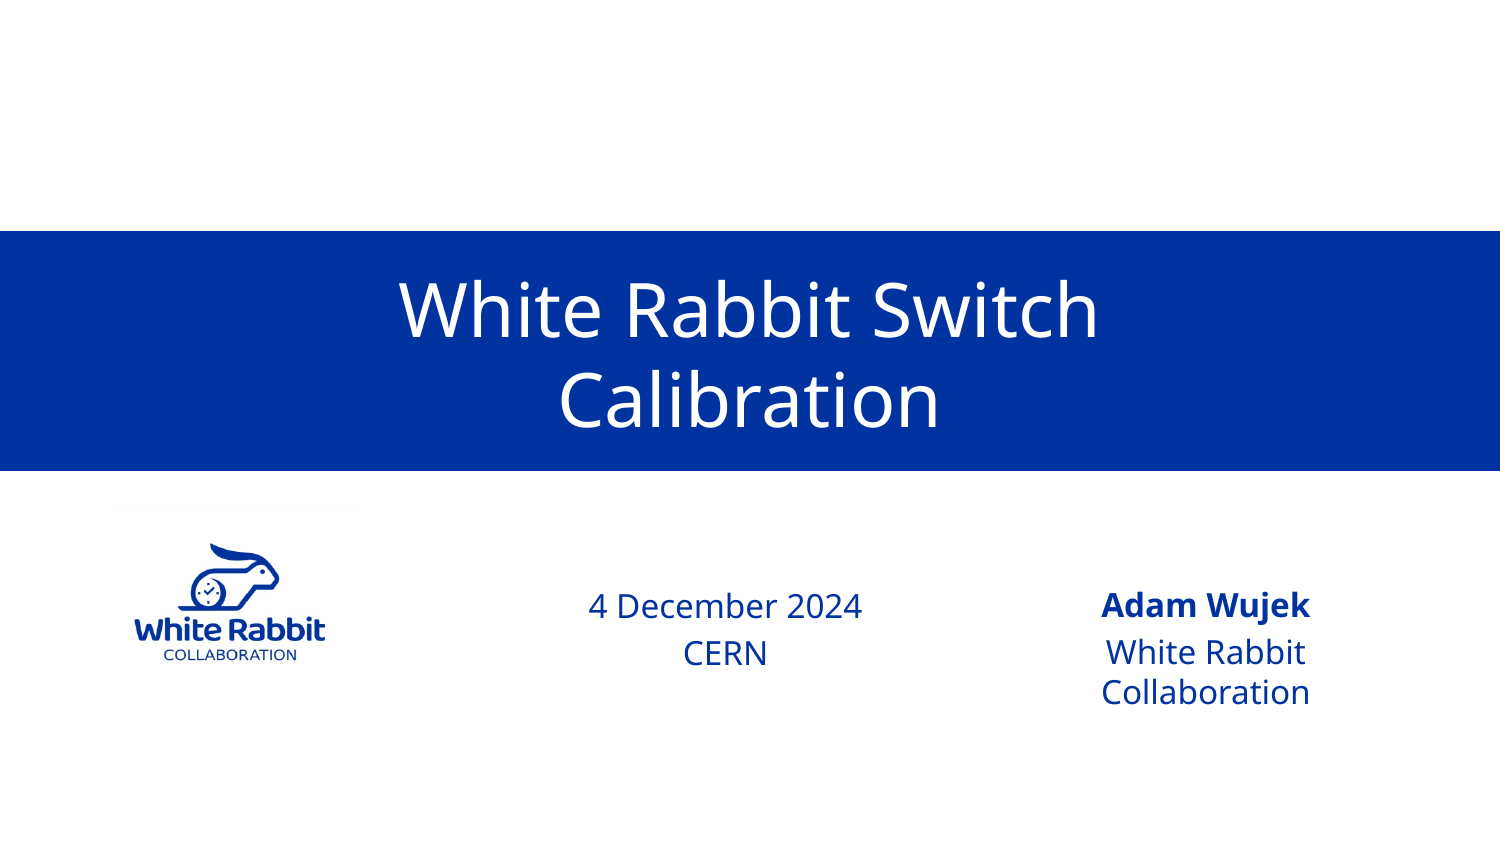

# White Rabbit Switch Calibration
4 December 2024
CERN
Adam Wujek
White Rabbit
Collaboration